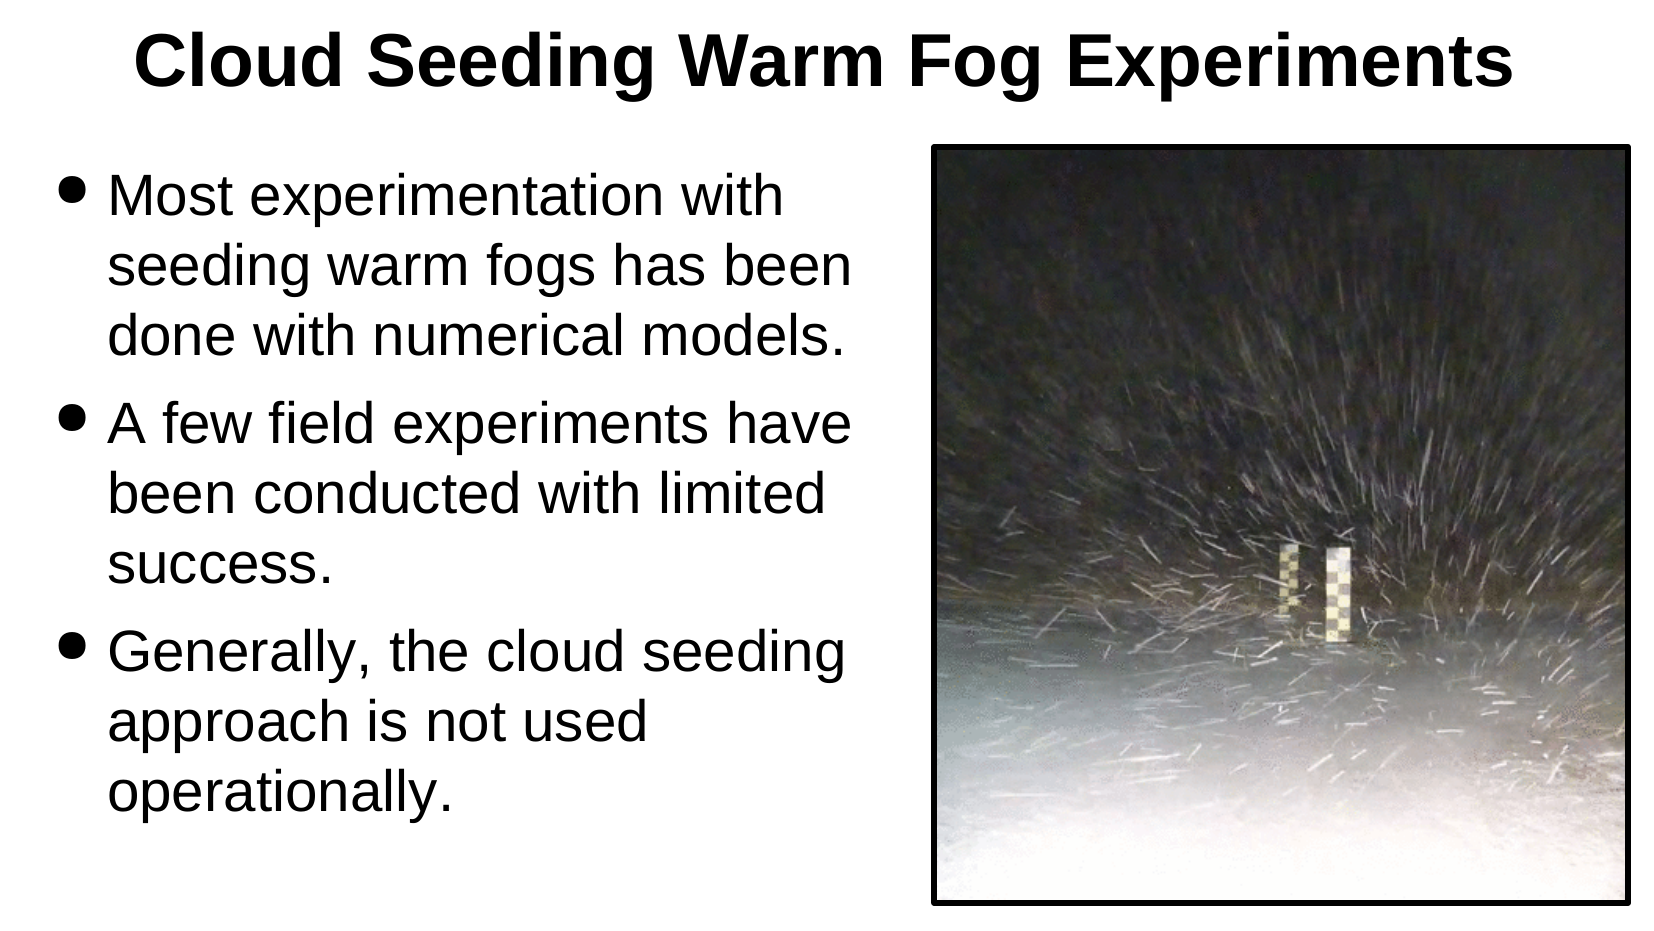

# Cloud Seeding Warm Fog Experiments
 Most experimentation with seeding warm fogs has been done with numerical models.
 A few field experiments have been conducted with limited success.
 Generally, the cloud seeding approach is not used operationally.